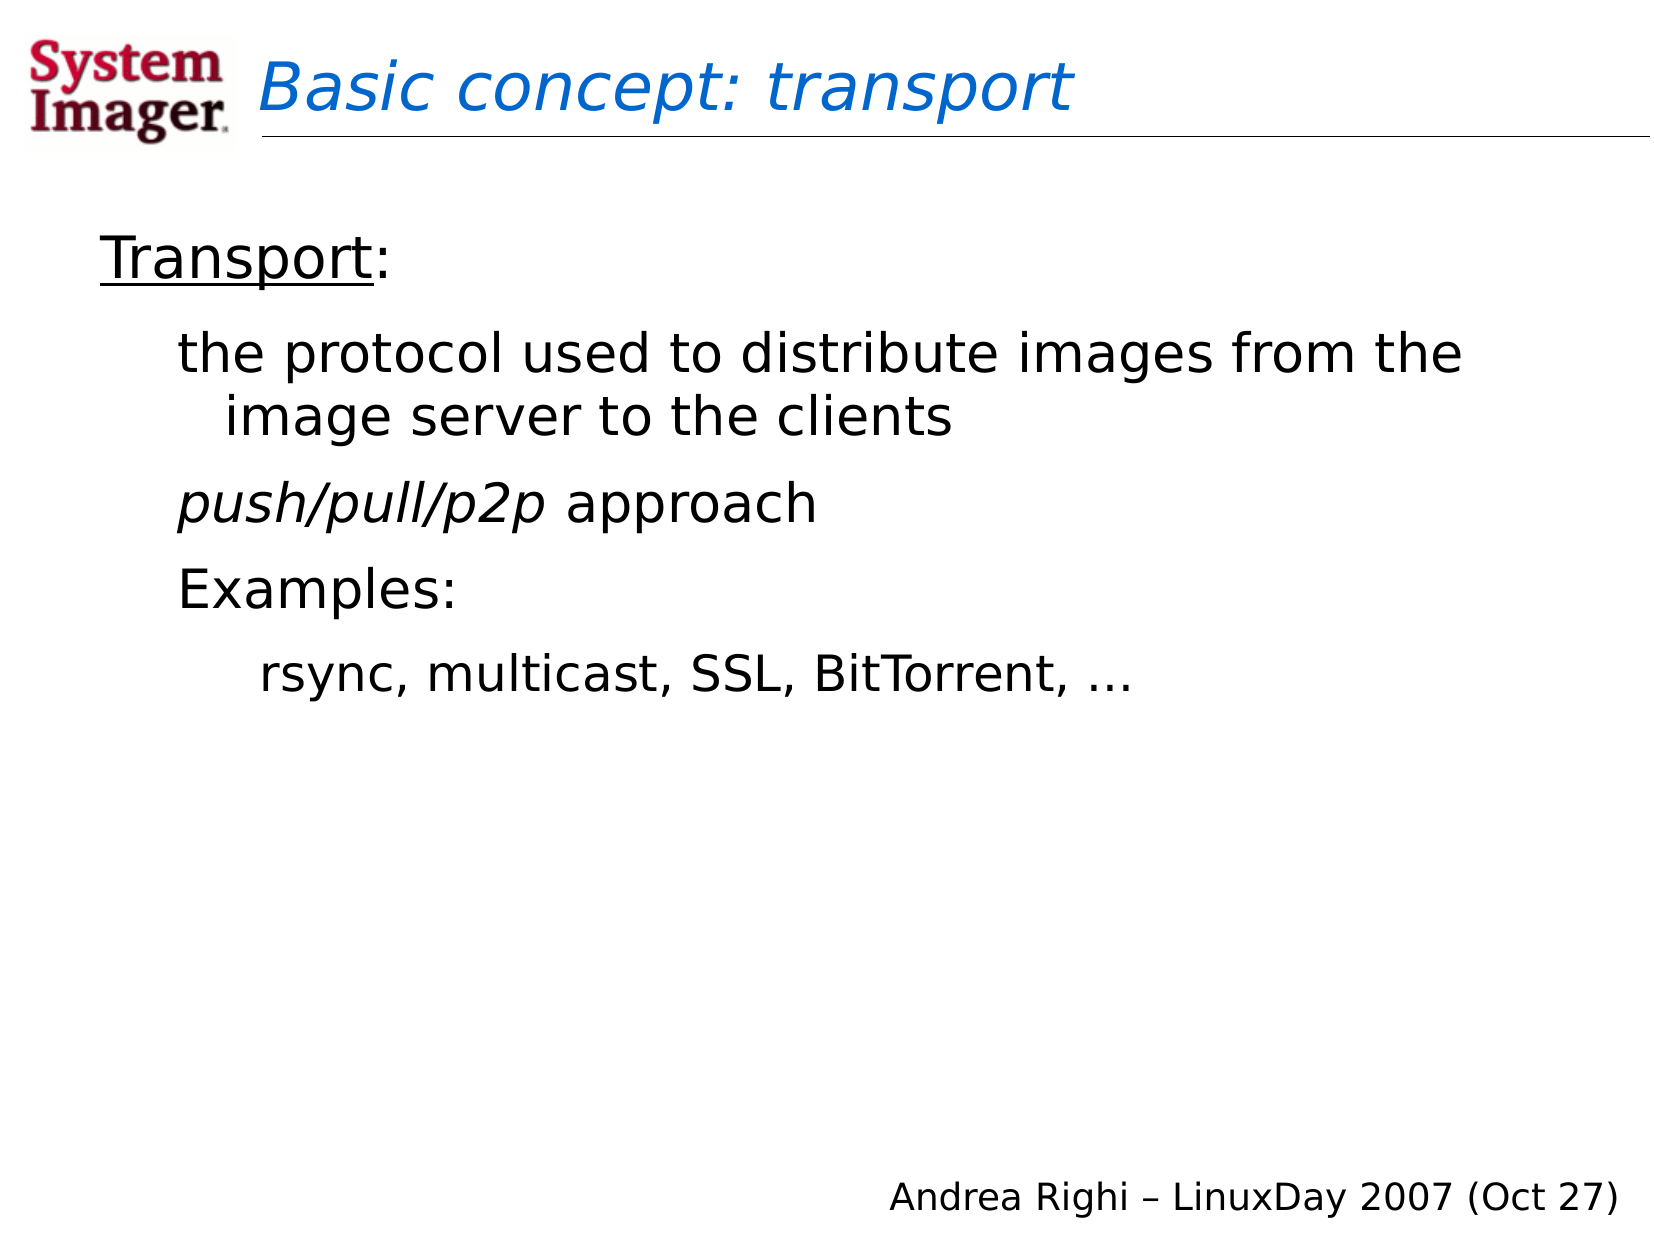

# Basic concept: transport
Transport:
the protocol used to distribute images from the image server to the clients
push/pull/p2p approach
Examples:
rsync, multicast, SSL, BitTorrent, ...